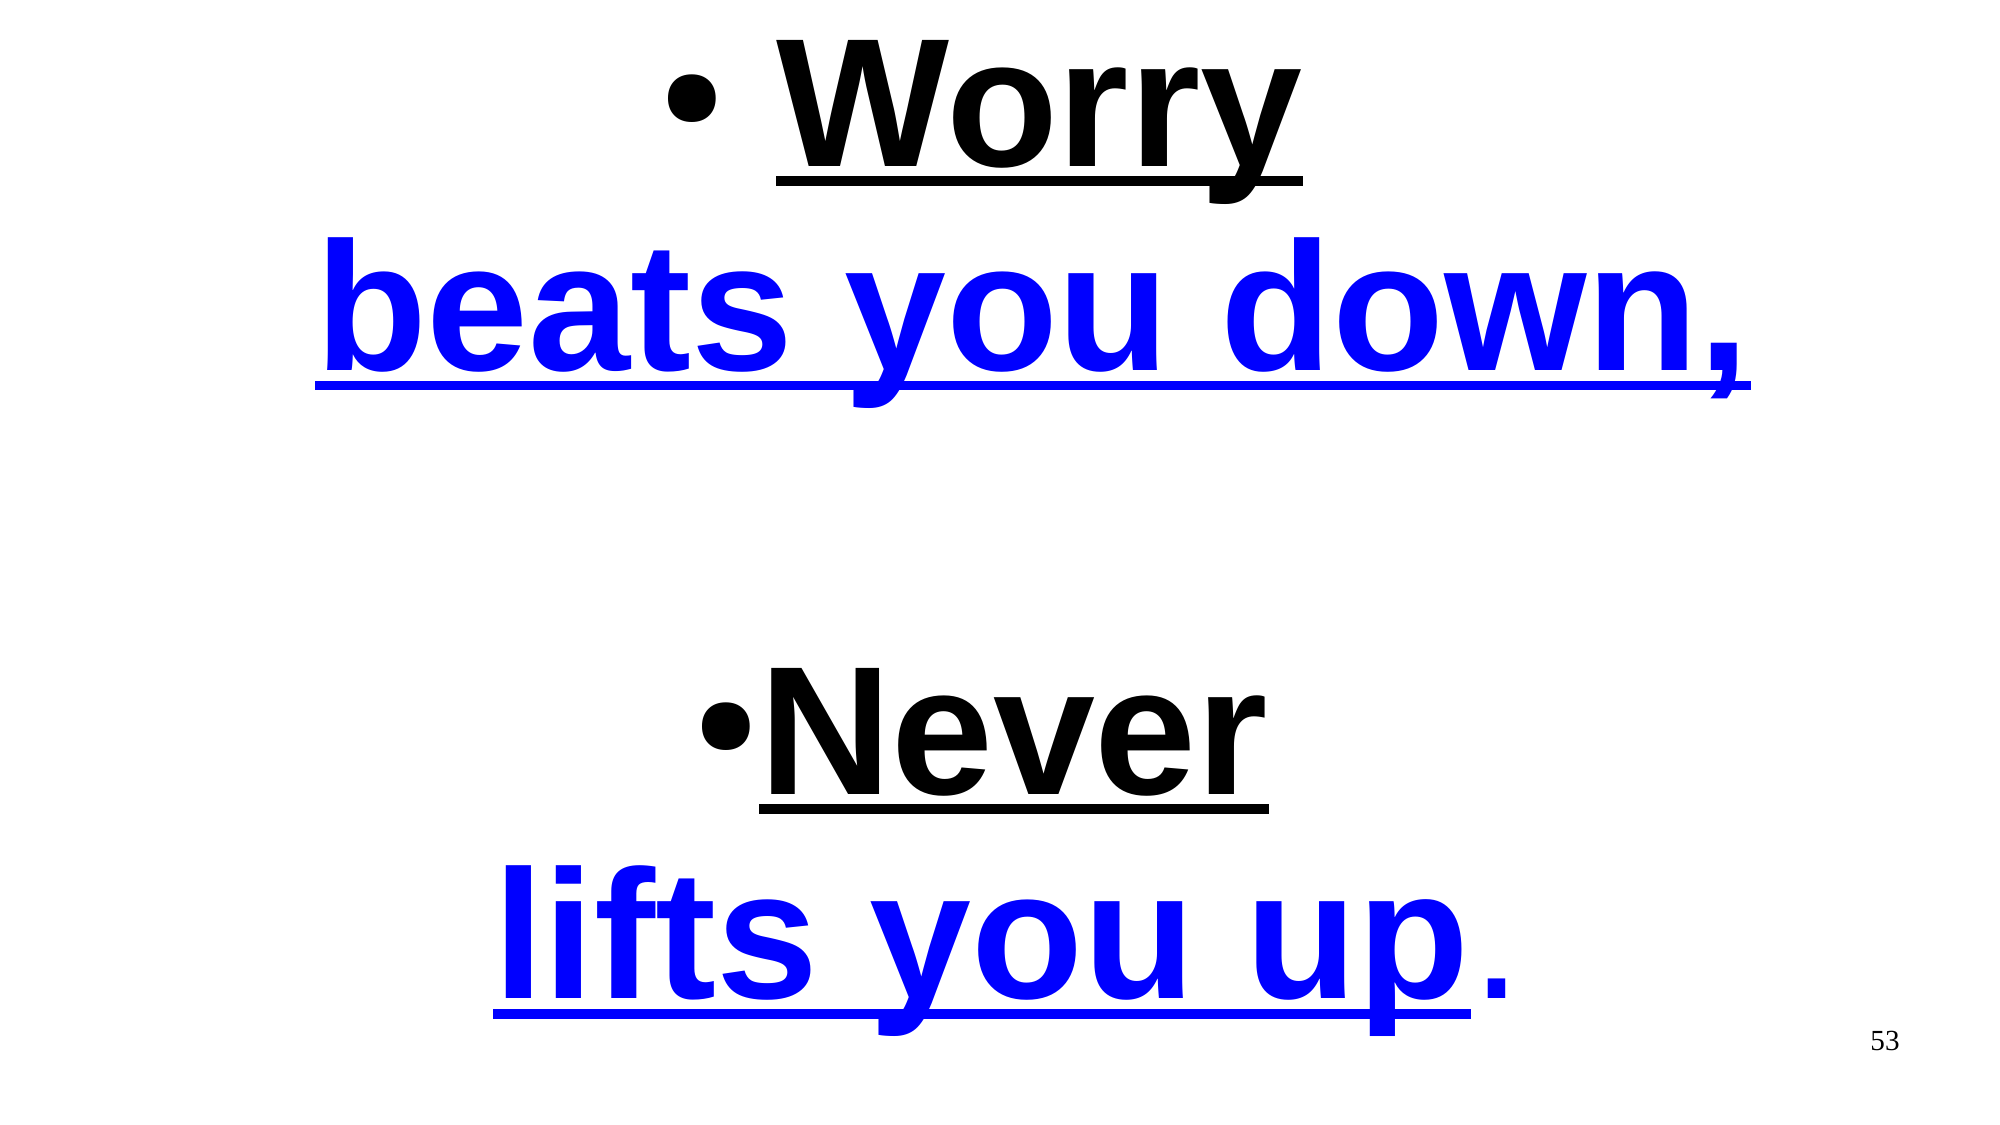

# Worry beats you down,
Never
lifts you up.
53